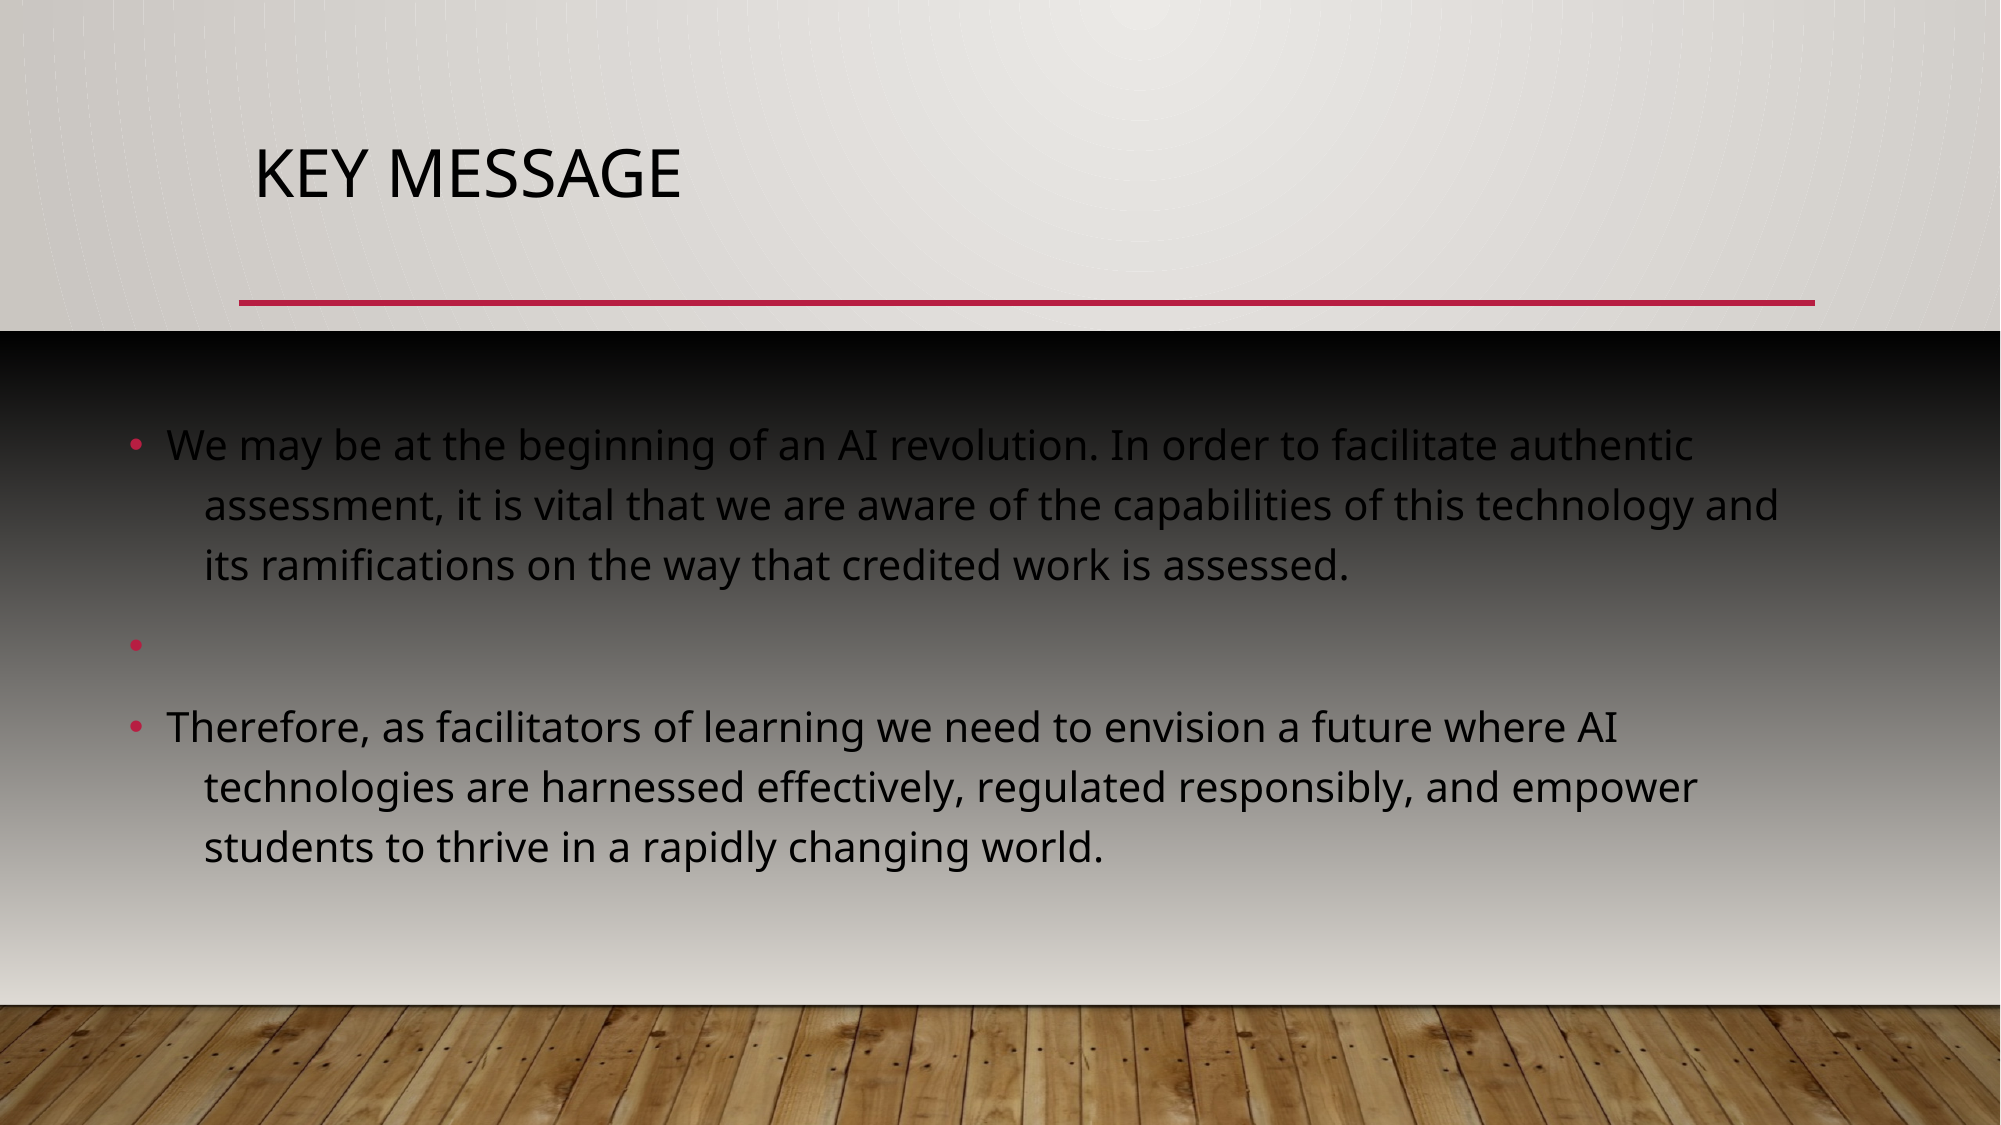

# Key message
We may be at the beginning of an AI revolution. In order to facilitate authentic assessment, it is vital that we are aware of the capabilities of this technology and its ramifications on the way that credited work is assessed.
Therefore, as facilitators of learning we need to envision a future where AI technologies are harnessed effectively, regulated responsibly, and empower students to thrive in a rapidly changing world.